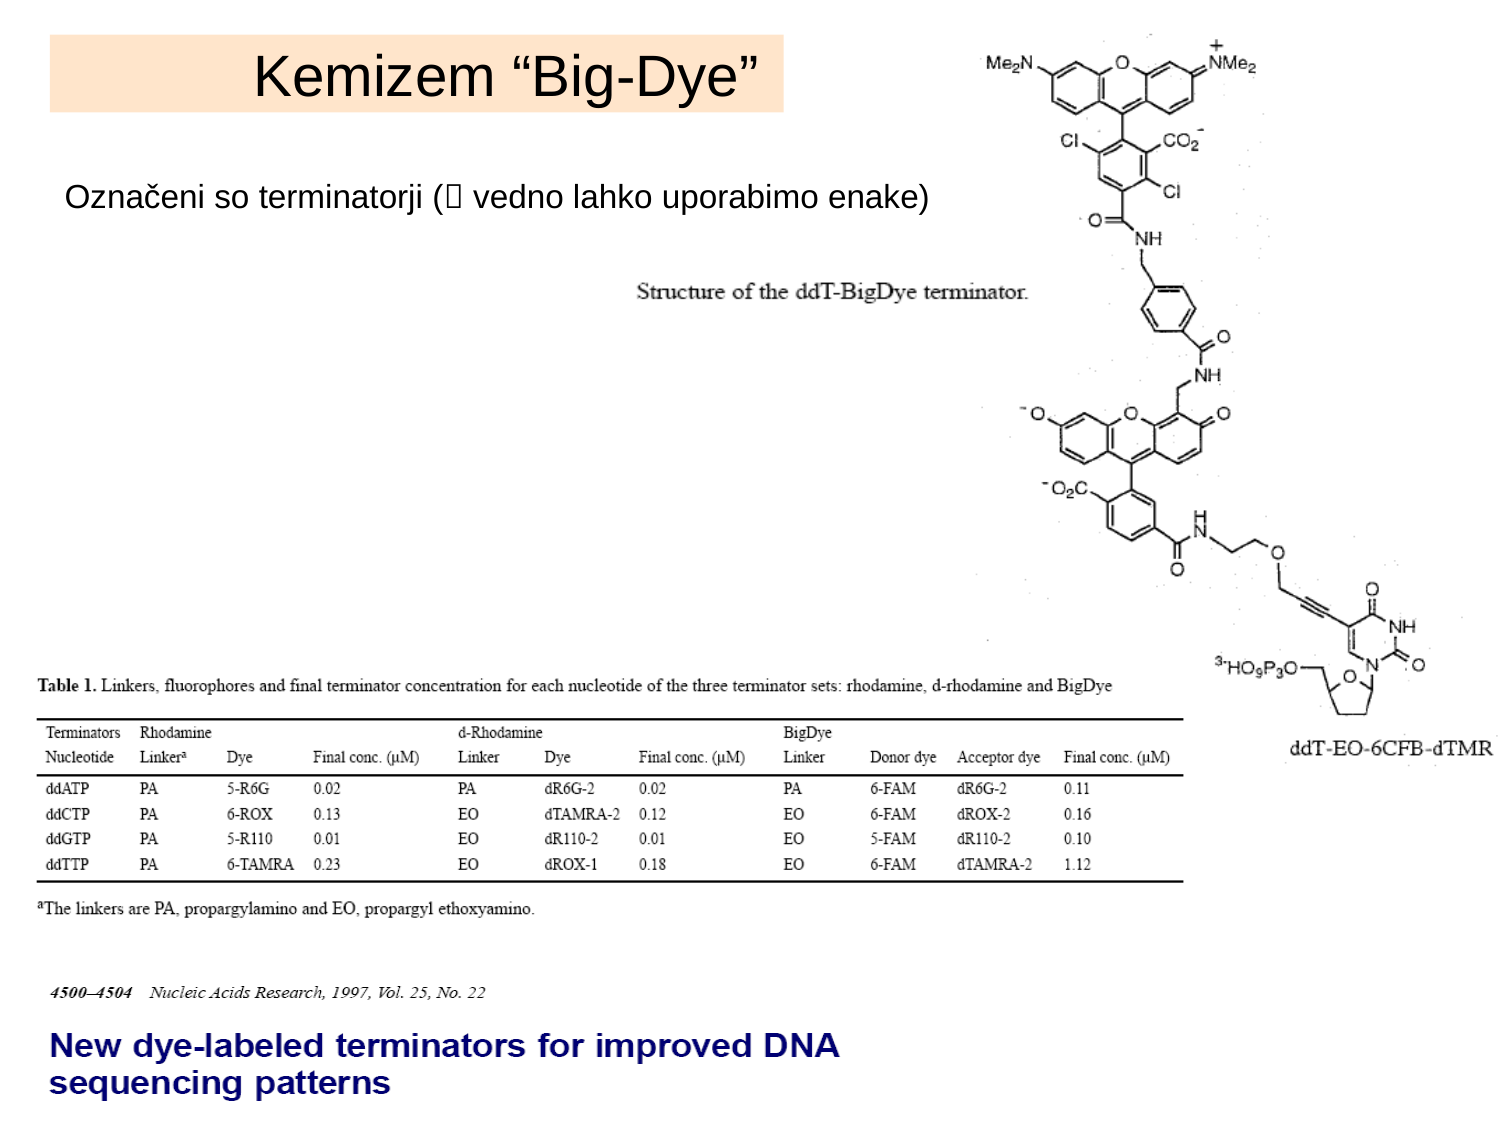

Kemizem “Big-Dye”
Označeni so terminatorji ( vedno lahko uporabimo enake)